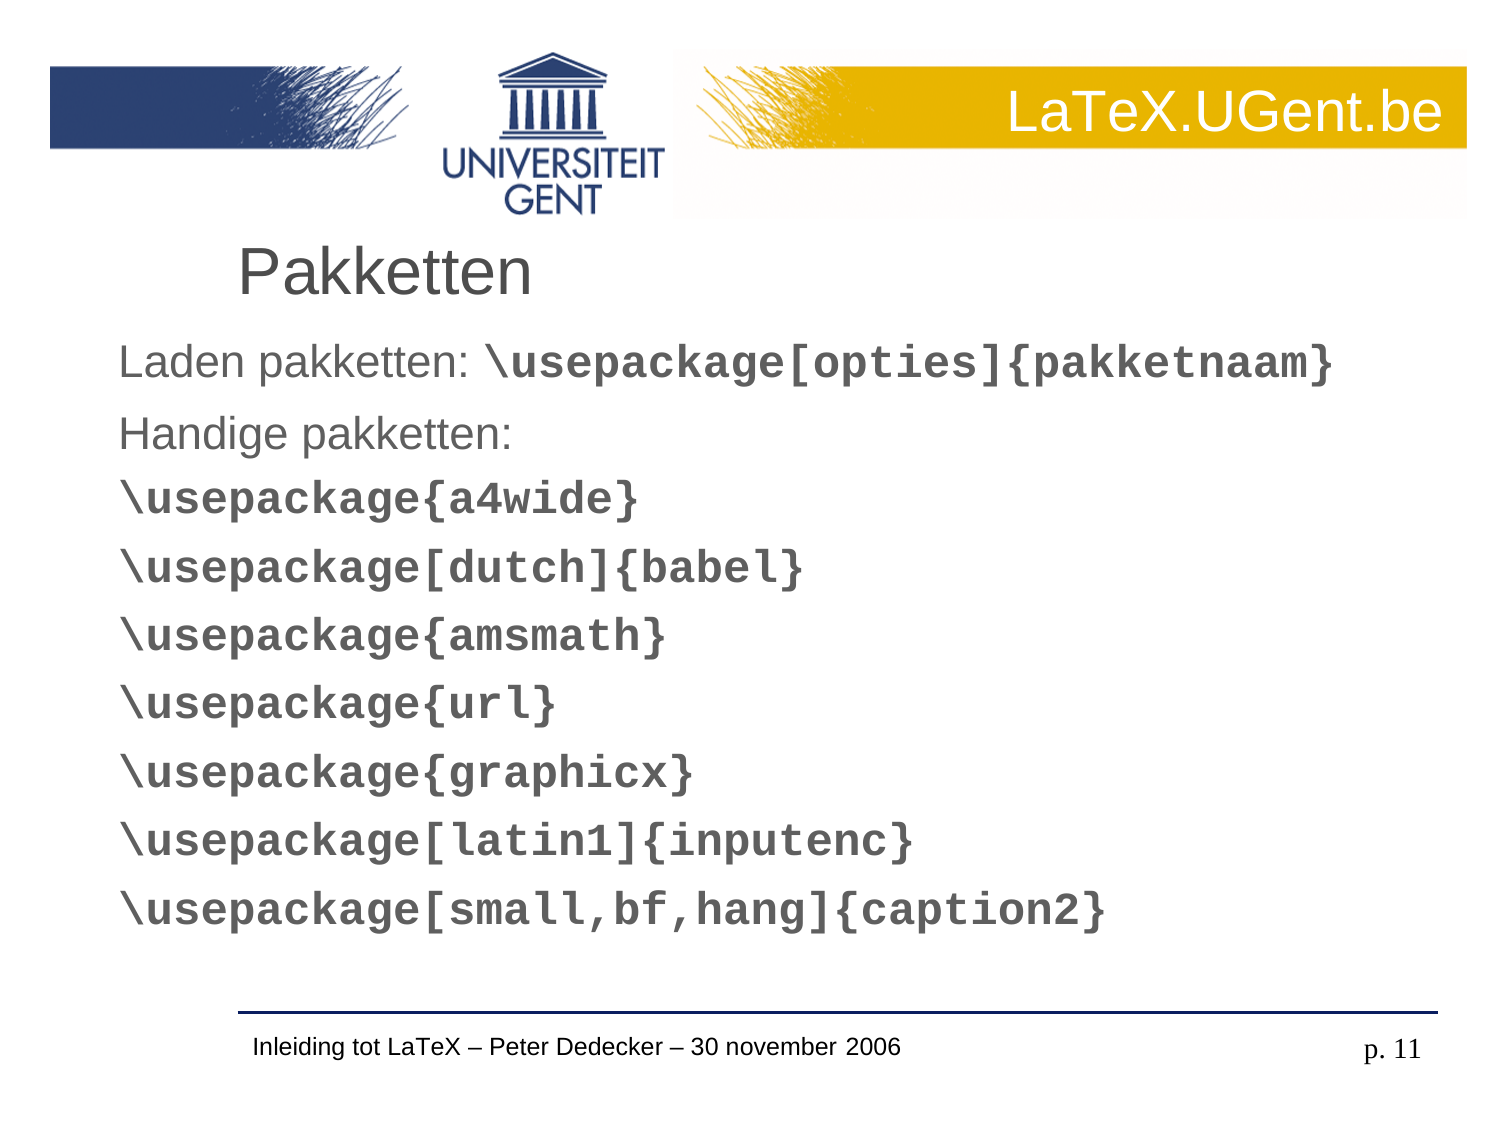

# Pakketten
Laden pakketten: \usepackage[opties]{pakketnaam}
Handige pakketten:
\usepackage{a4wide}
\usepackage[dutch]{babel}
\usepackage{amsmath}
\usepackage{url}
\usepackage{graphicx}
\usepackage[latin1]{inputenc}
\usepackage[small,bf,hang]{caption2}
11